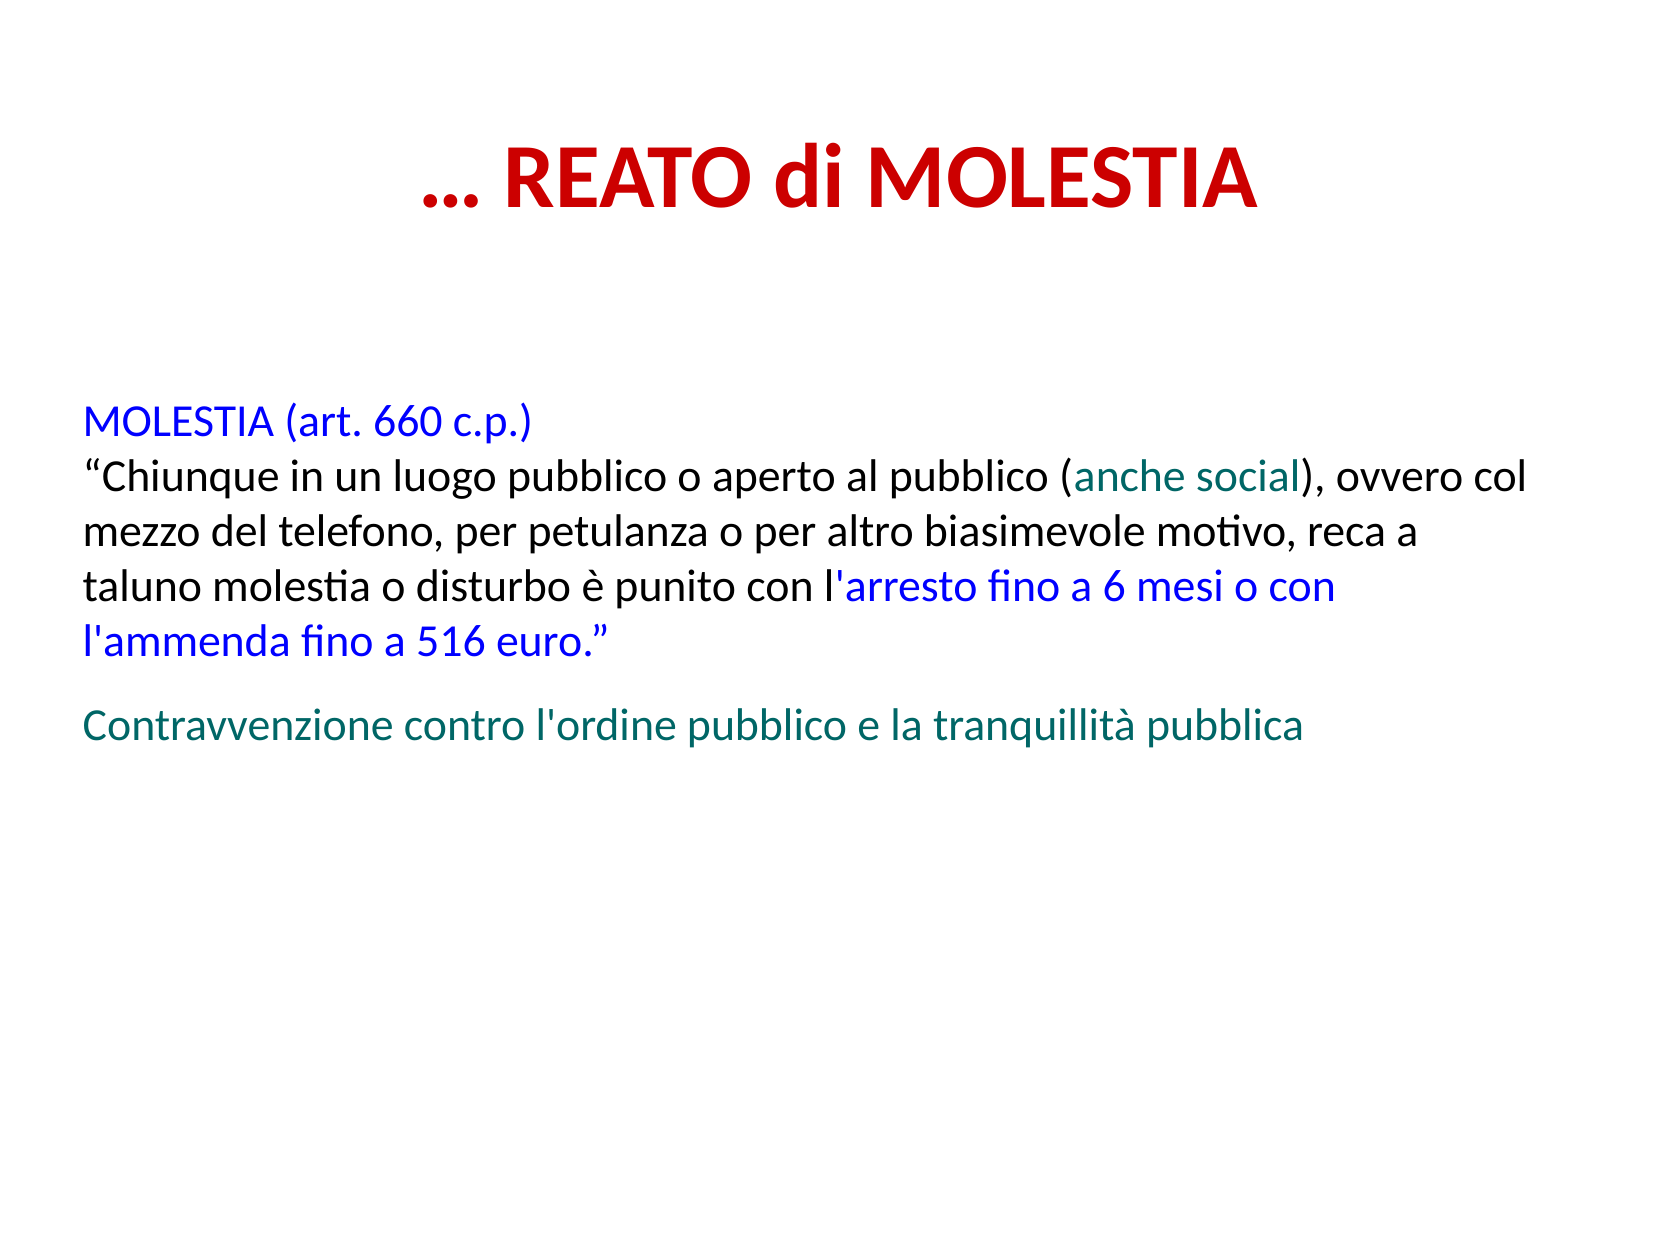

# … REATO di MOLESTIA
MOLESTIA (art. 660 c.p.)
“Chiunque in un luogo pubblico o aperto al pubblico (anche social), ovvero col mezzo del telefono, per petulanza o per altro biasimevole motivo, reca a taluno molestia o disturbo è punito con l'arresto fino a 6 mesi o con l'ammenda fino a 516 euro.”
Contravvenzione contro l'ordine pubblico e la tranquillità pubblica